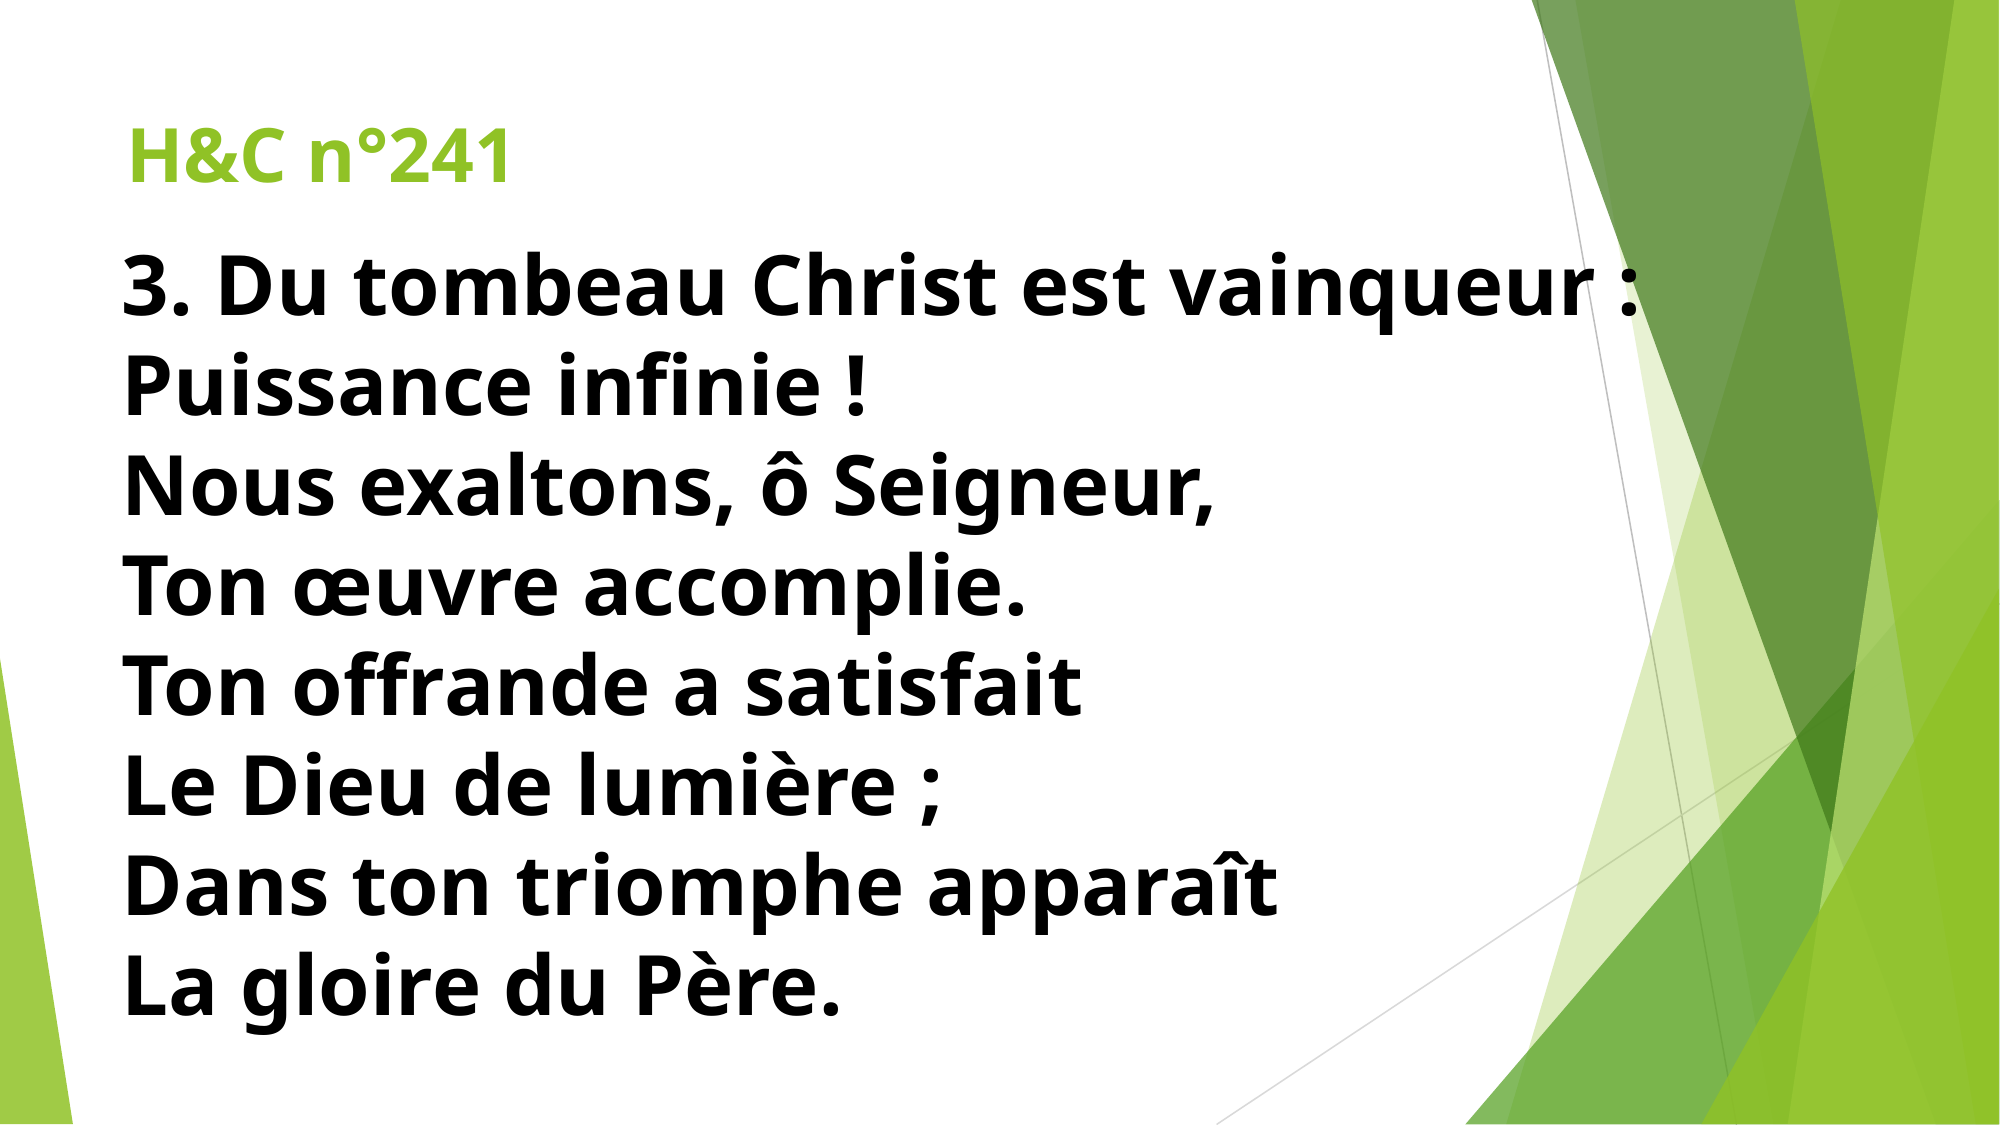

H&C n°241
3. Du tombeau Christ est vainqueur :
Puissance infinie !
Nous exaltons, ô Seigneur,
Ton œuvre accomplie.
Ton offrande a satisfait
Le Dieu de lumière ;
Dans ton triomphe apparaît
La gloire du Père.